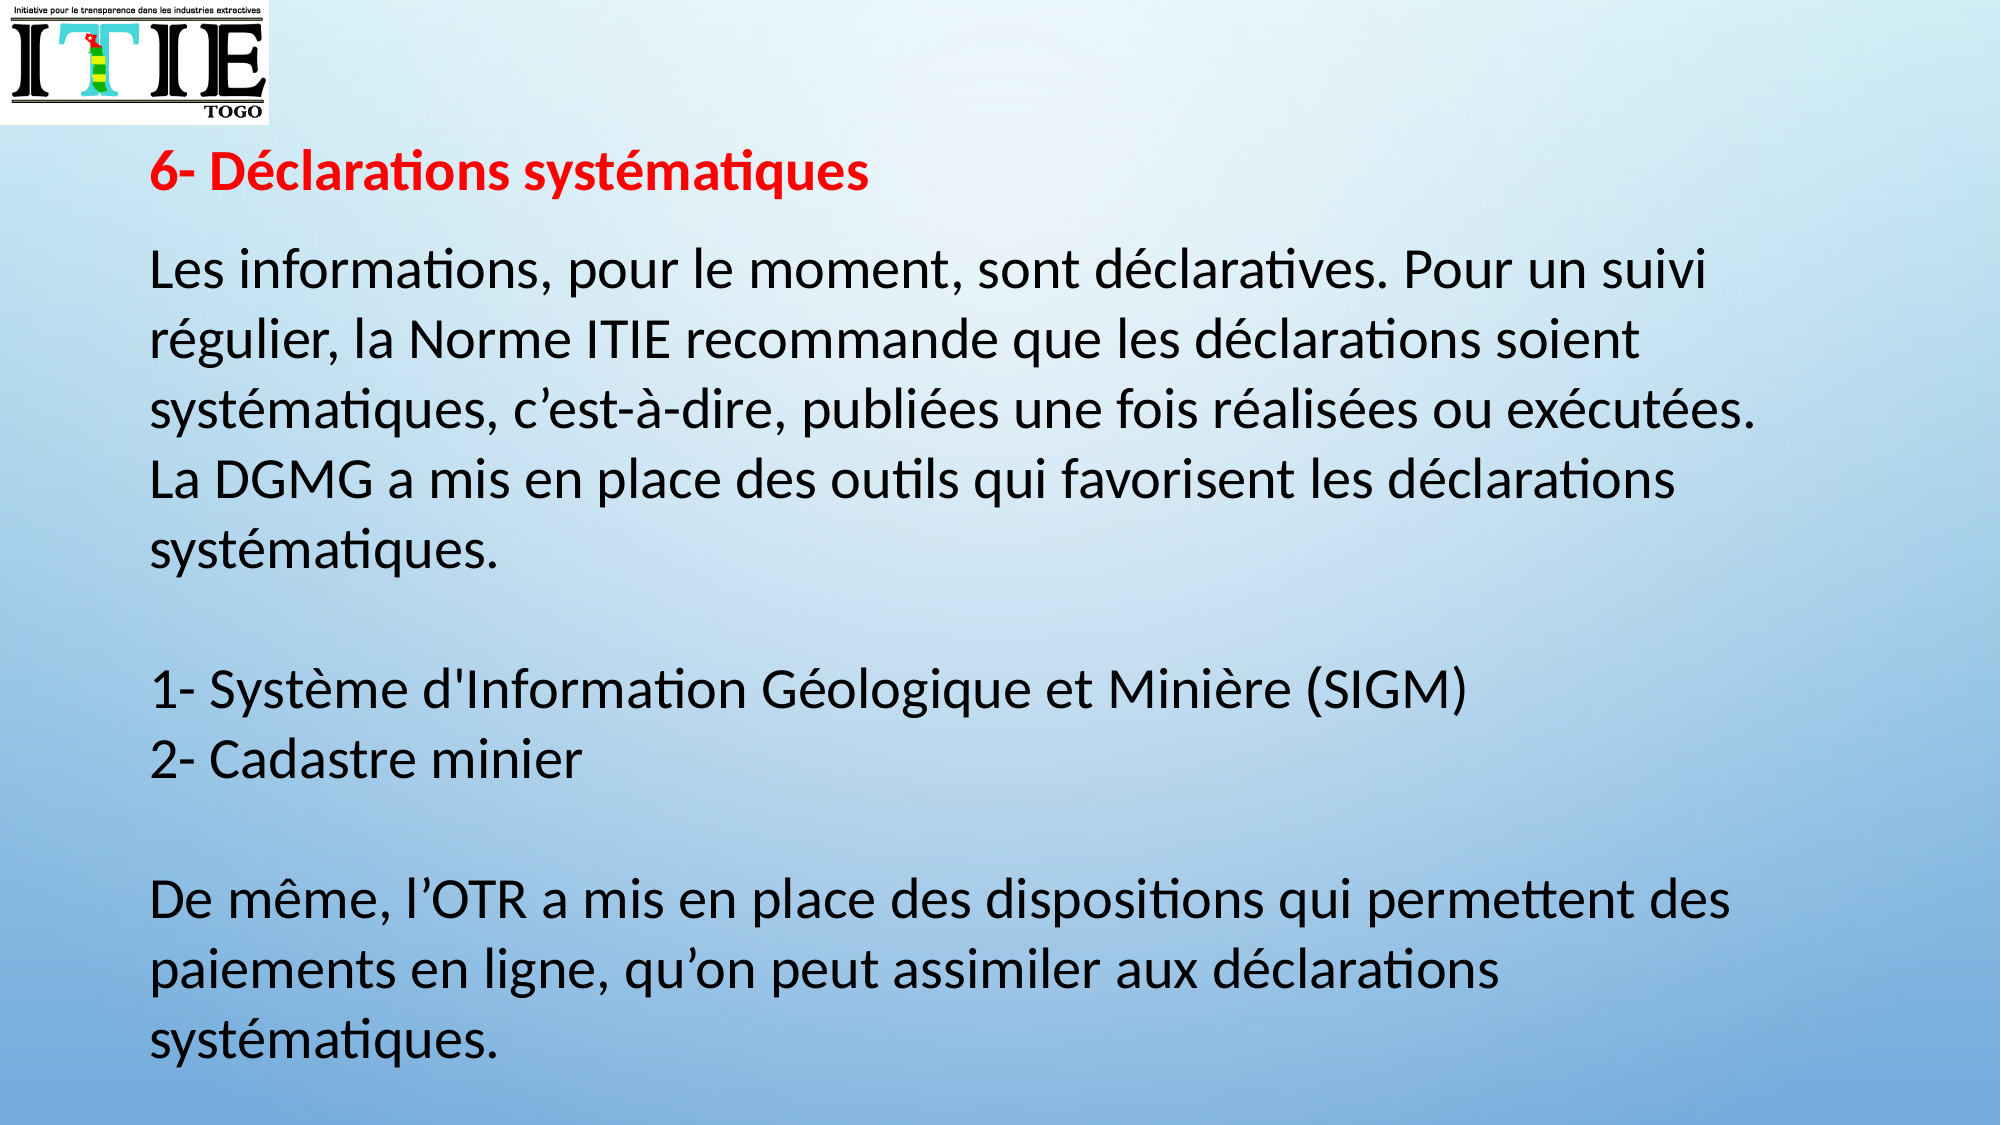

6- Déclarations systématiques
Les informations, pour le moment, sont déclaratives. Pour un suivi régulier, la Norme ITIE recommande que les déclarations soient systématiques, c’est-à-dire, publiées une fois réalisées ou exécutées.
La DGMG a mis en place des outils qui favorisent les déclarations systématiques.
1- Système d'Information Géologique et Minière (SIGM)
2- Cadastre minier
De même, l’OTR a mis en place des dispositions qui permettent des paiements en ligne, qu’on peut assimiler aux déclarations systématiques.